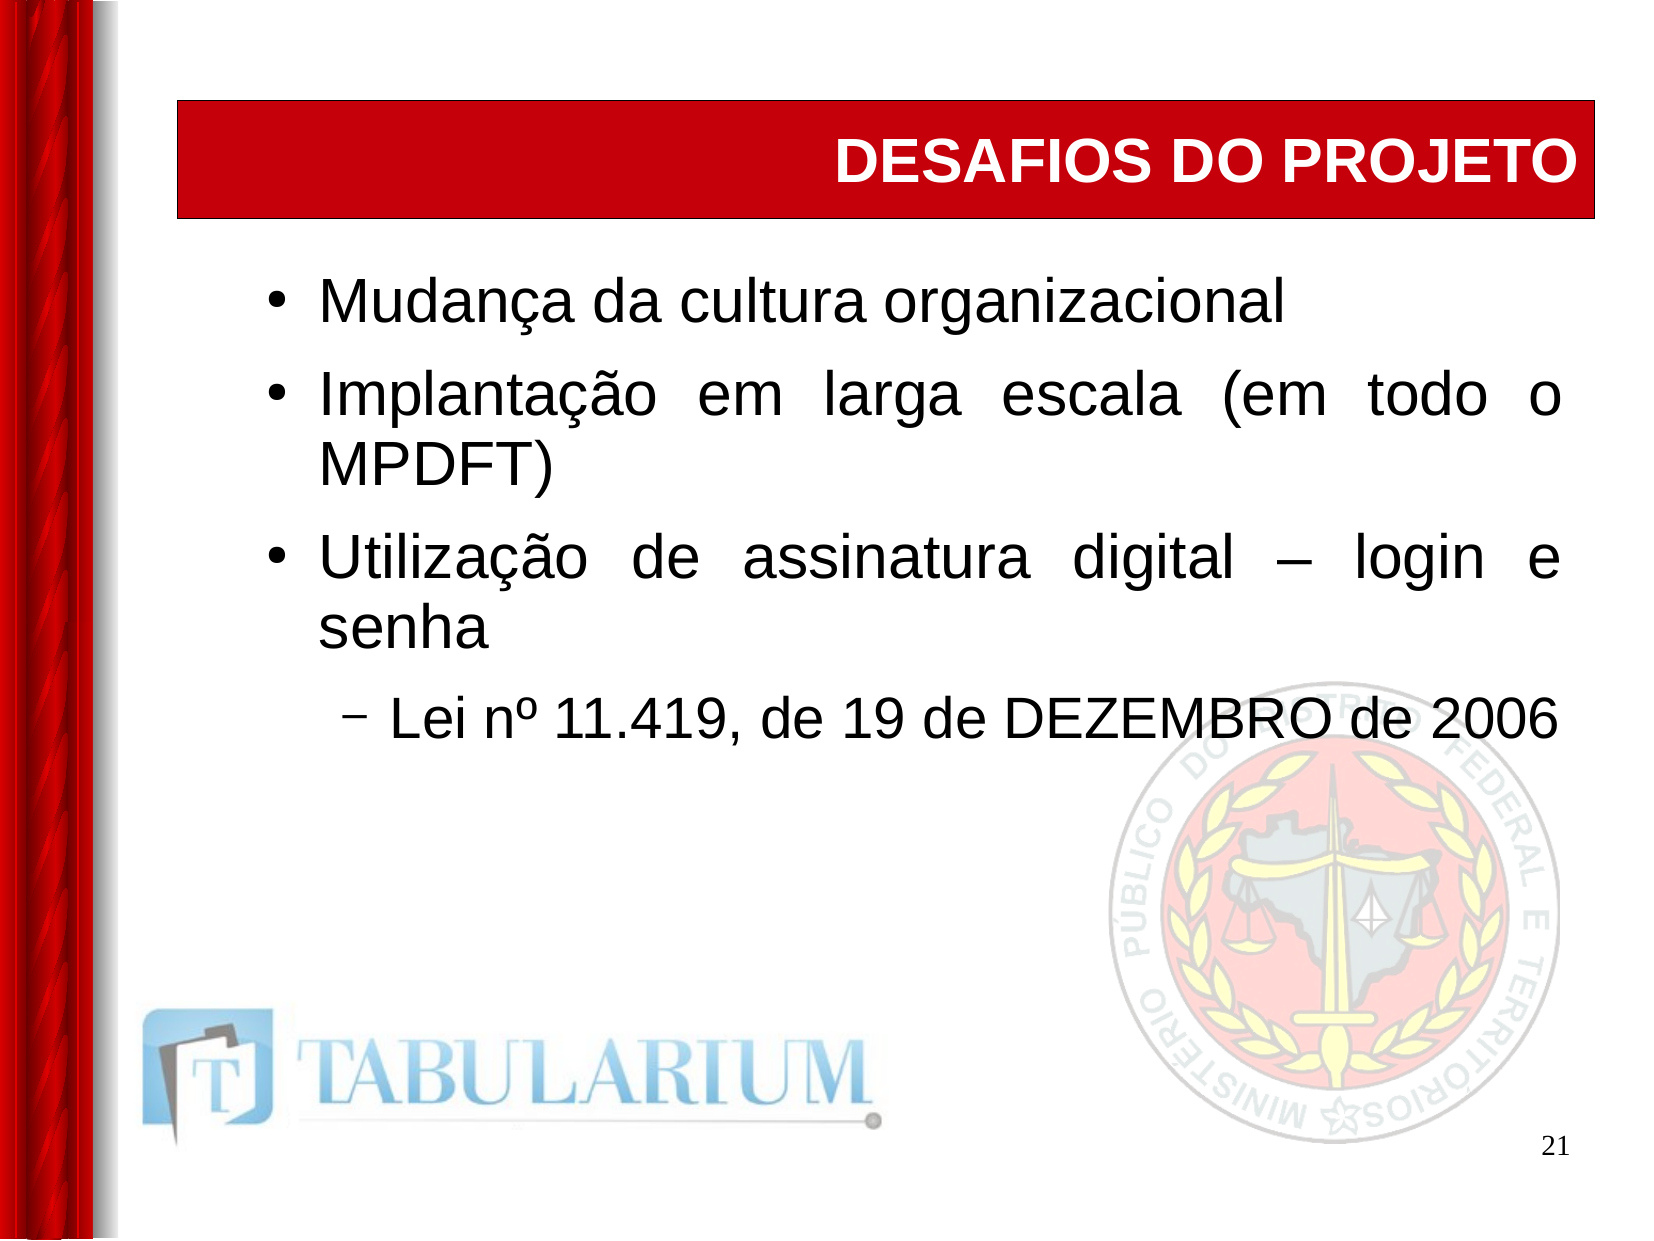

DESAFIOS DO PROJETO
# Mudança da cultura organizacional
Implantação em larga escala (em todo o MPDFT)
Utilização de assinatura digital – login e senha
Lei nº 11.419, de 19 de DEZEMBRO de 2006
21